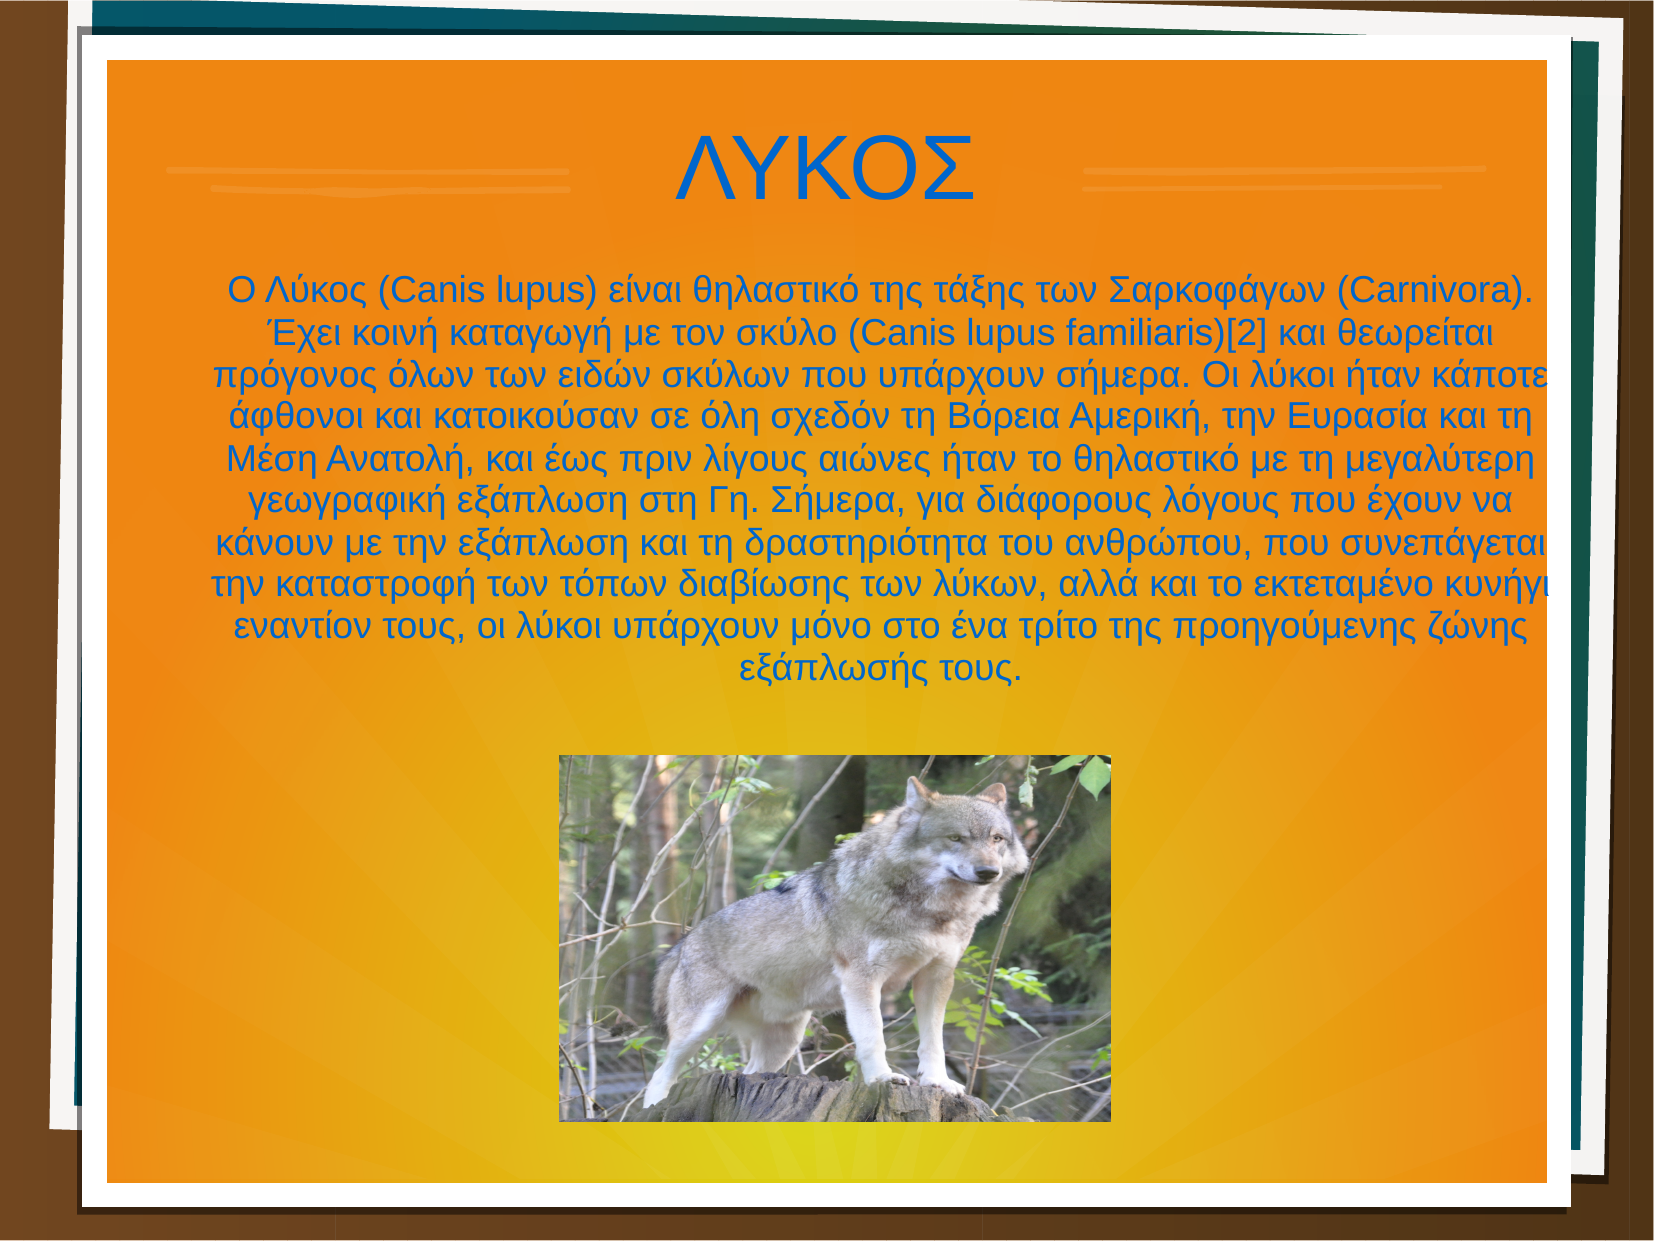

# ΛΥΚΟΣ
Ο Λύκος (Canis lupus) είναι θηλαστικό της τάξης των Σαρκοφάγων (Carnivora). Έχει κοινή καταγωγή με τον σκύλο (Canis lupus familiaris)[2] και θεωρείται πρόγονος όλων των ειδών σκύλων που υπάρχουν σήμερα. Οι λύκοι ήταν κάποτε άφθονοι και κατοικούσαν σε όλη σχεδόν τη Βόρεια Αμερική, την Ευρασία και τη Μέση Ανατολή, και έως πριν λίγους αιώνες ήταν το θηλαστικό με τη μεγαλύτερη γεωγραφική εξάπλωση στη Γη. Σήμερα, για διάφορους λόγους που έχουν να κάνουν με την εξάπλωση και τη δραστηριότητα του ανθρώπου, που συνεπάγεται την καταστροφή των τόπων διαβίωσης των λύκων, αλλά και το εκτεταμένο κυνήγι εναντίον τους, οι λύκοι υπάρχουν μόνο στο ένα τρίτο της προηγούμενης ζώνης εξάπλωσής τους.